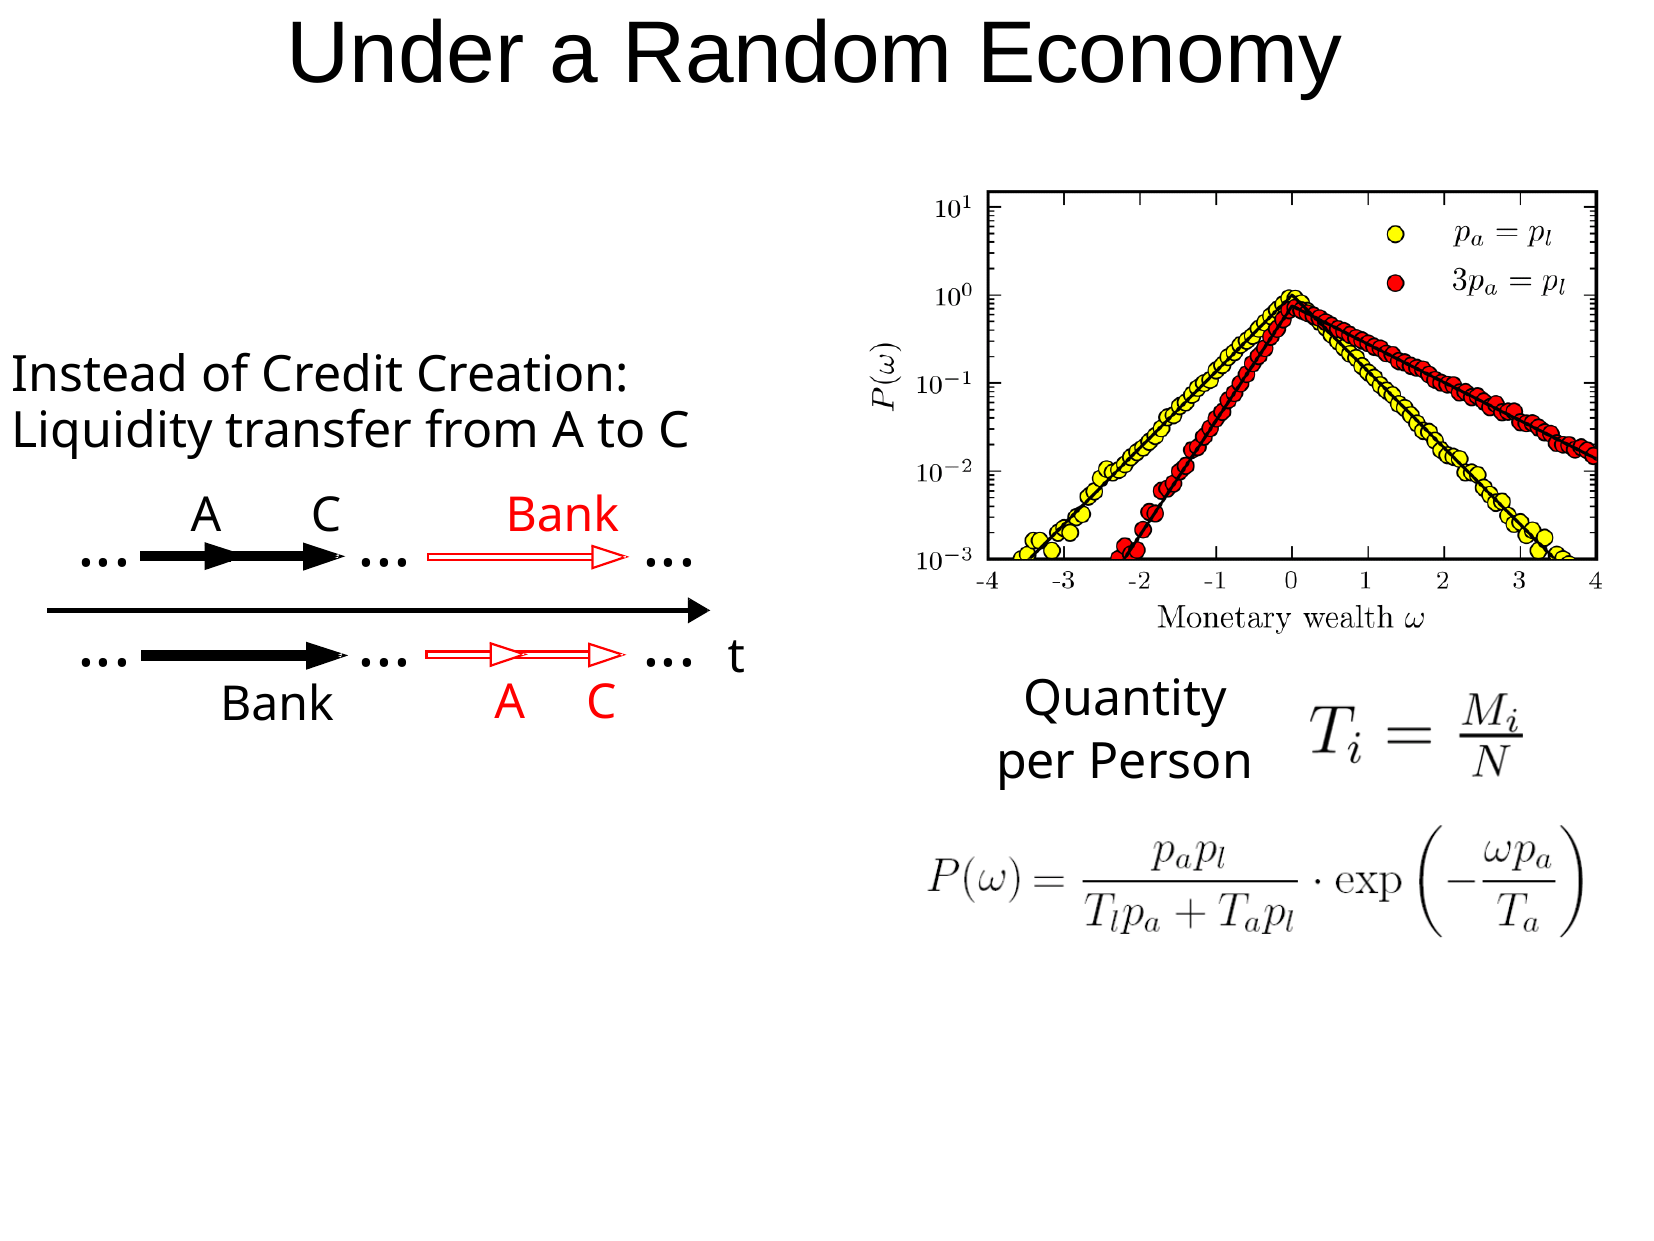

Under a Random Economy
Instead of Credit Creation:
Liquidity transfer from A to C
A
C
Bank
...
...
...
...
...
...
t
Quantity
A
C
Bank
per Person